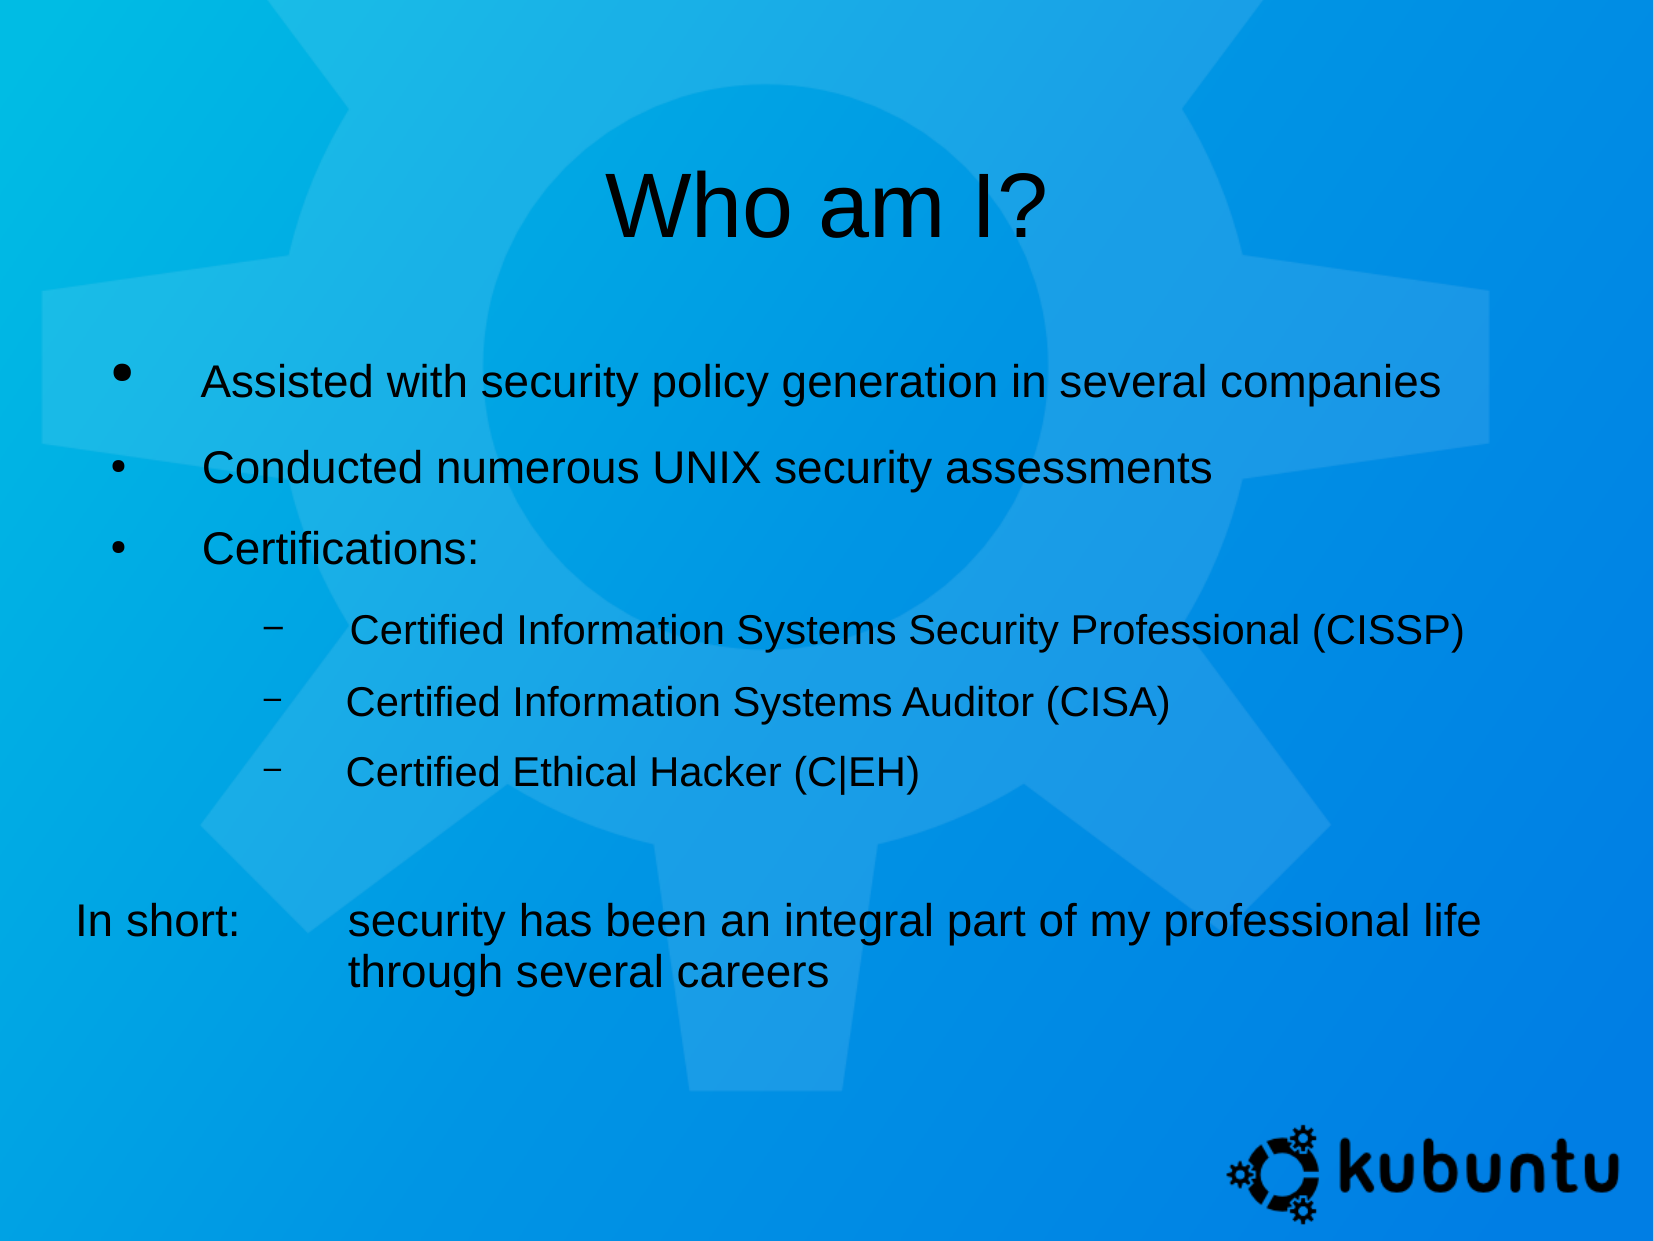

# Who am I?
 Assisted with security policy generation in several companies
 Conducted numerous UNIX security assessments
 Certifications:
 Certified Information Systems Security Professional (CISSP)
 Certified Information Systems Auditor (CISA)
 Certified Ethical Hacker (C|EH)
In short: 	security has been an integral part of my professional life 		through several careers